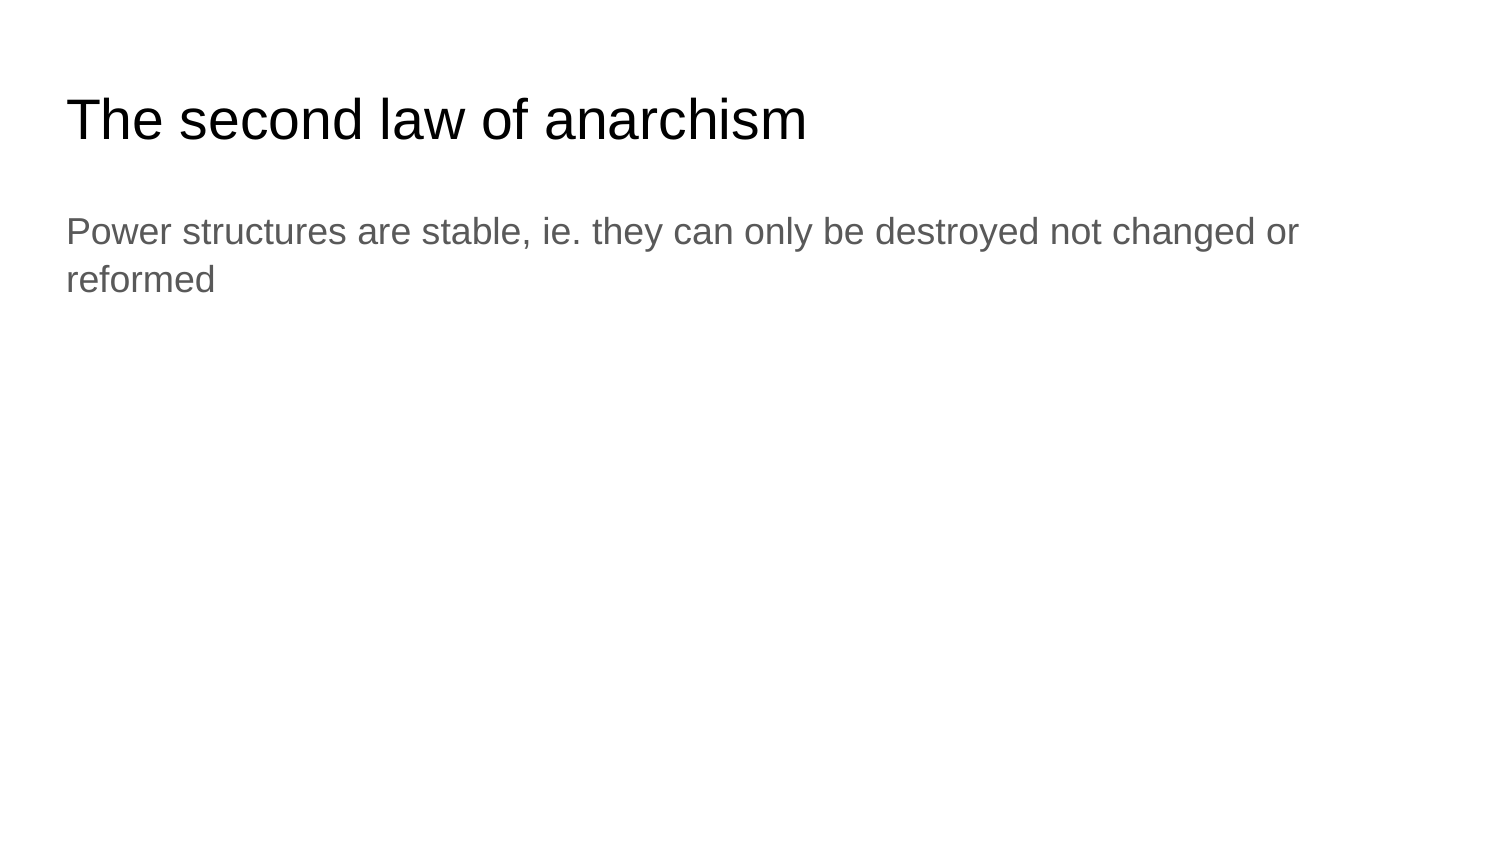

# The second law of anarchism
Power structures are stable, ie. they can only be destroyed not changed or reformed